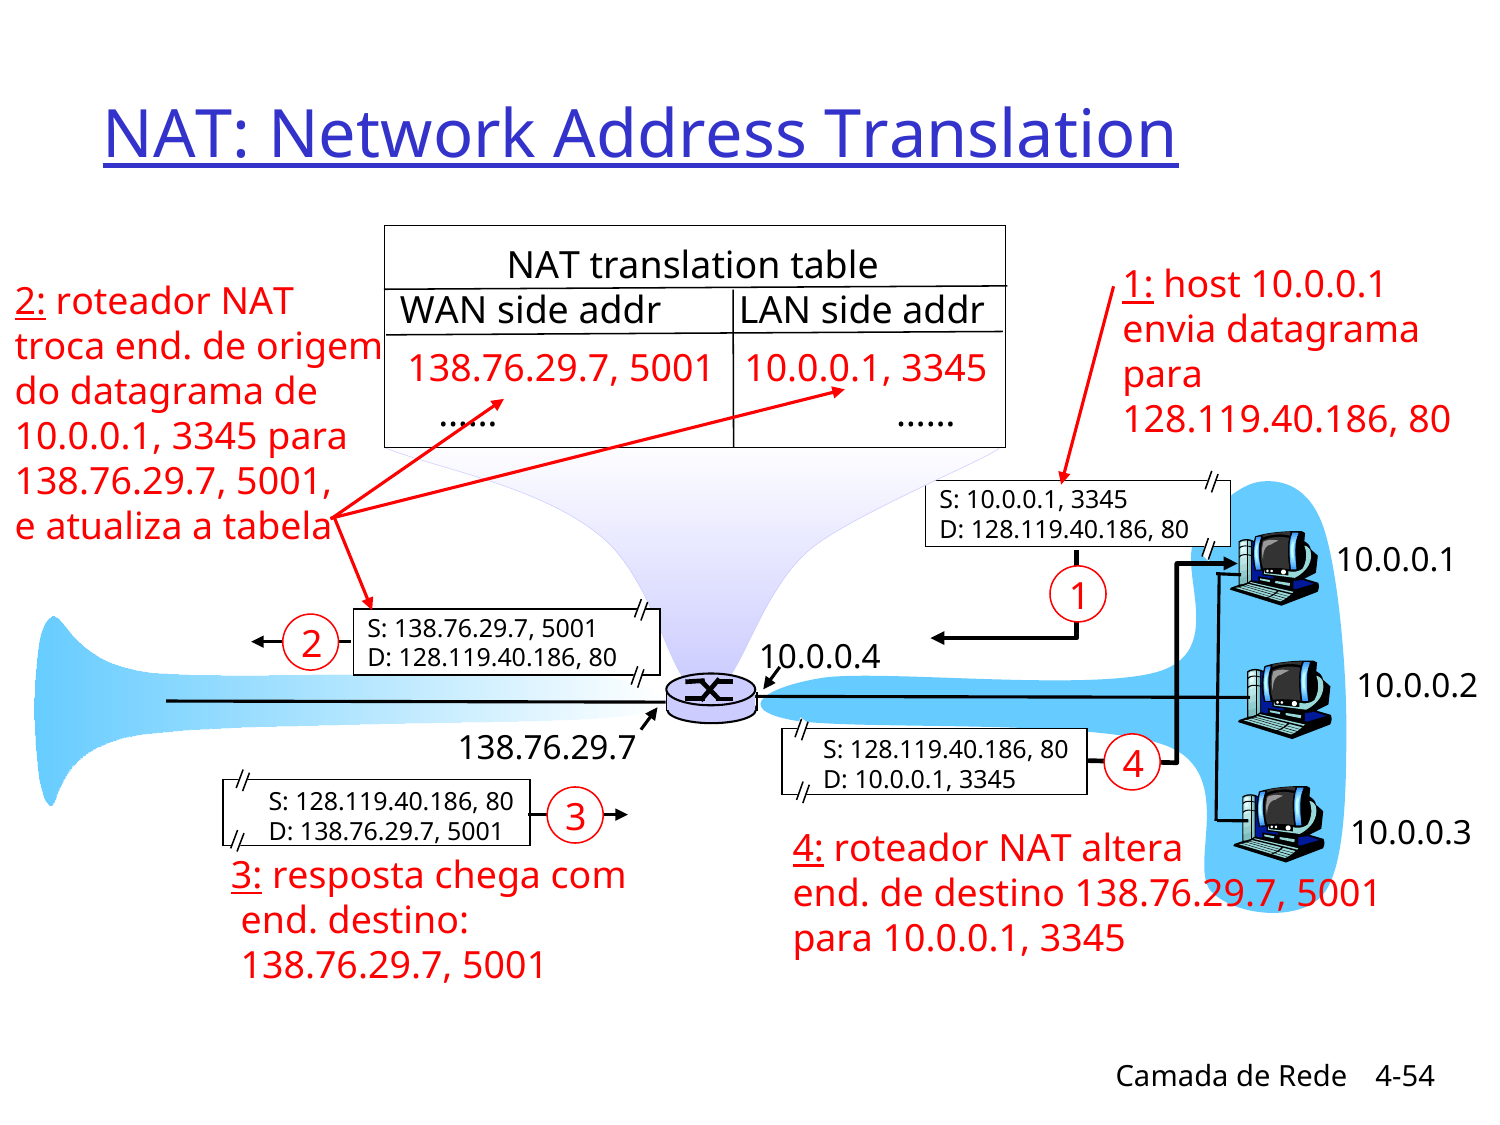

NAT: Network Address Translation
NAT translation table
WAN side addr LAN side addr
1: host 10.0.0.1
envia datagrama
para
128.119.40.186, 80
2: roteador NAT
troca end. de origem
do datagrama de
10.0.0.1, 3345 para
138.76.29.7, 5001,
e atualiza a tabela
138.76.29.7, 5001 10.0.0.1, 3345
…… ……
S: 10.0.0.1, 3345
D: 128.119.40.186, 80
1
10.0.0.1
S: 128.119.40.186, 80
D: 10.0.0.1, 3345
4
S: 138.76.29.7, 5001
D: 128.119.40.186, 80
2
10.0.0.4
10.0.0.2
138.76.29.7
S: 128.119.40.186, 80
D: 138.76.29.7, 5001
3
10.0.0.3
4: roteador NAT altera
end. de destino 138.76.29.7, 5001
para 10.0.0.1, 3345
3: resposta chega com
 end. destino:
 138.76.29.7, 5001
Camada de Rede